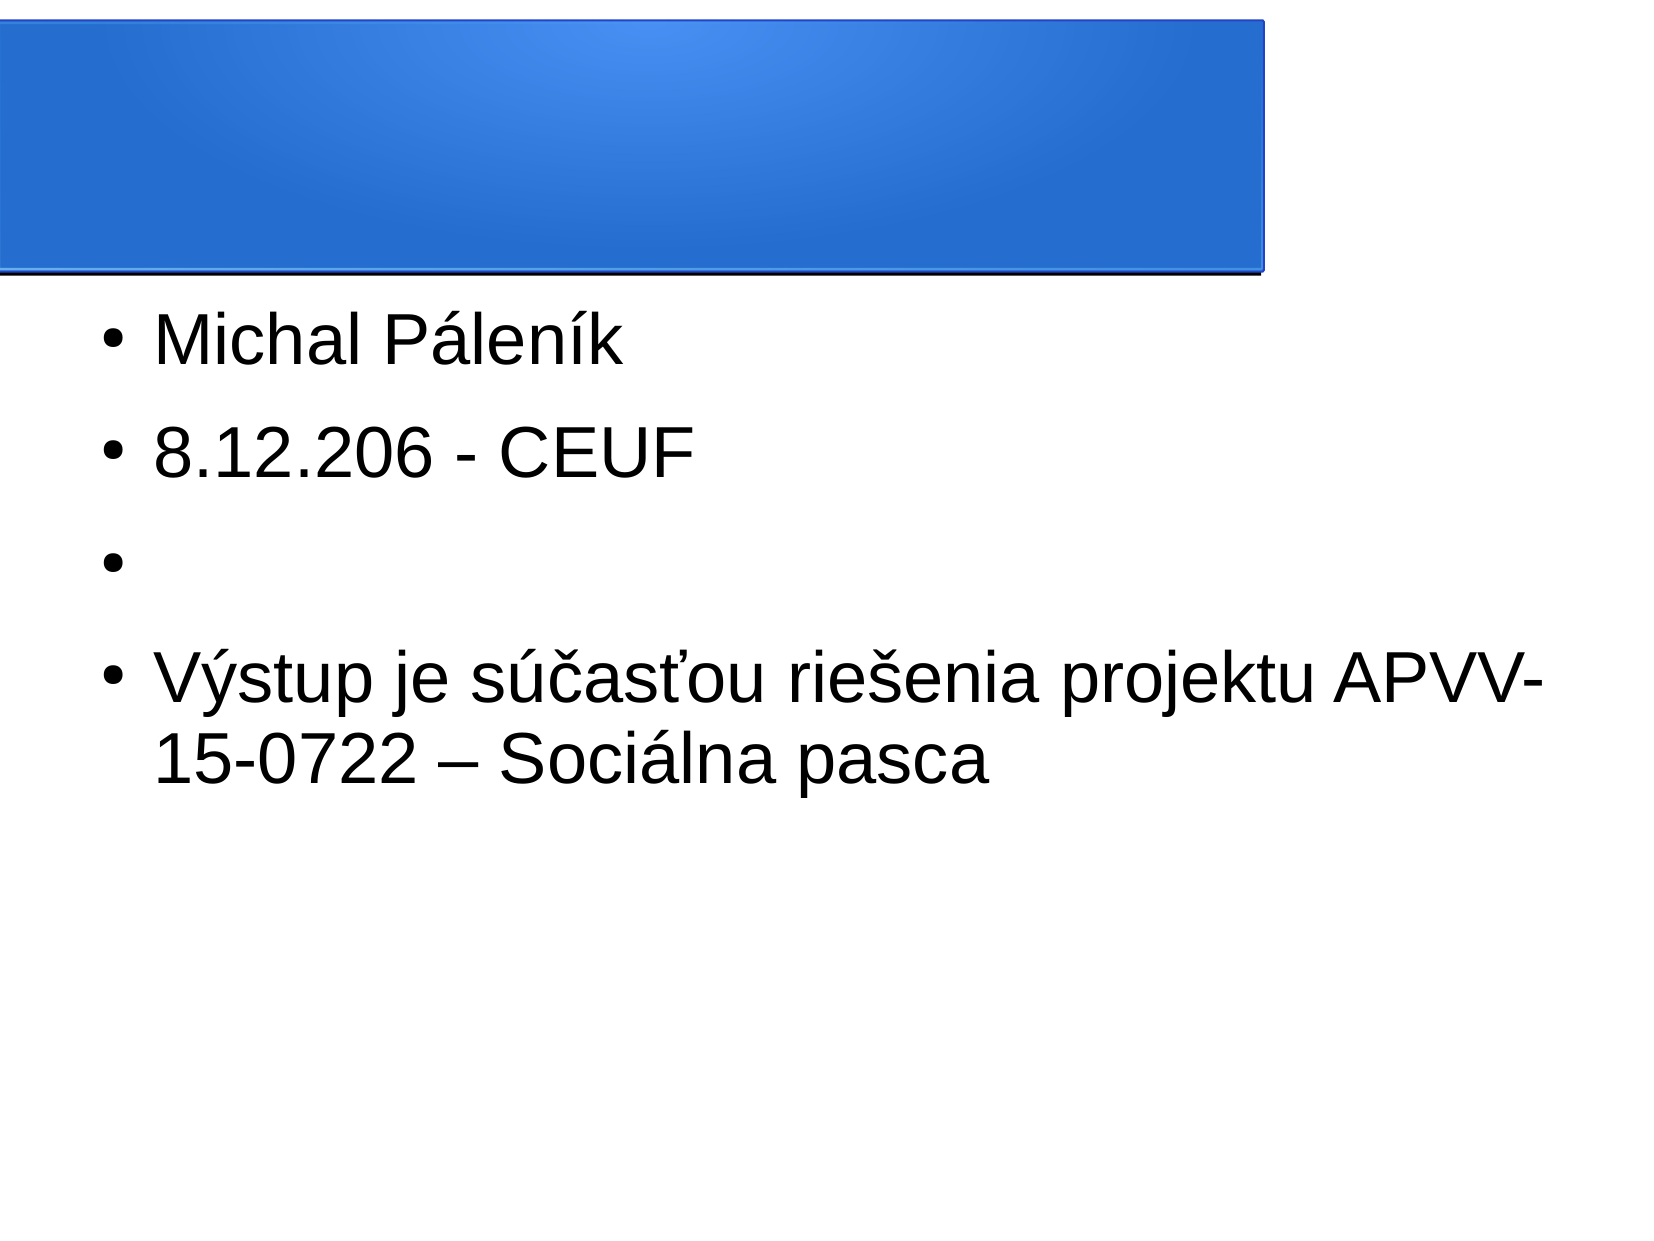

#
Michal Páleník
8.12.206 - CEUF
Výstup je súčasťou riešenia projektu APVV-15-0722 – Sociálna pasca